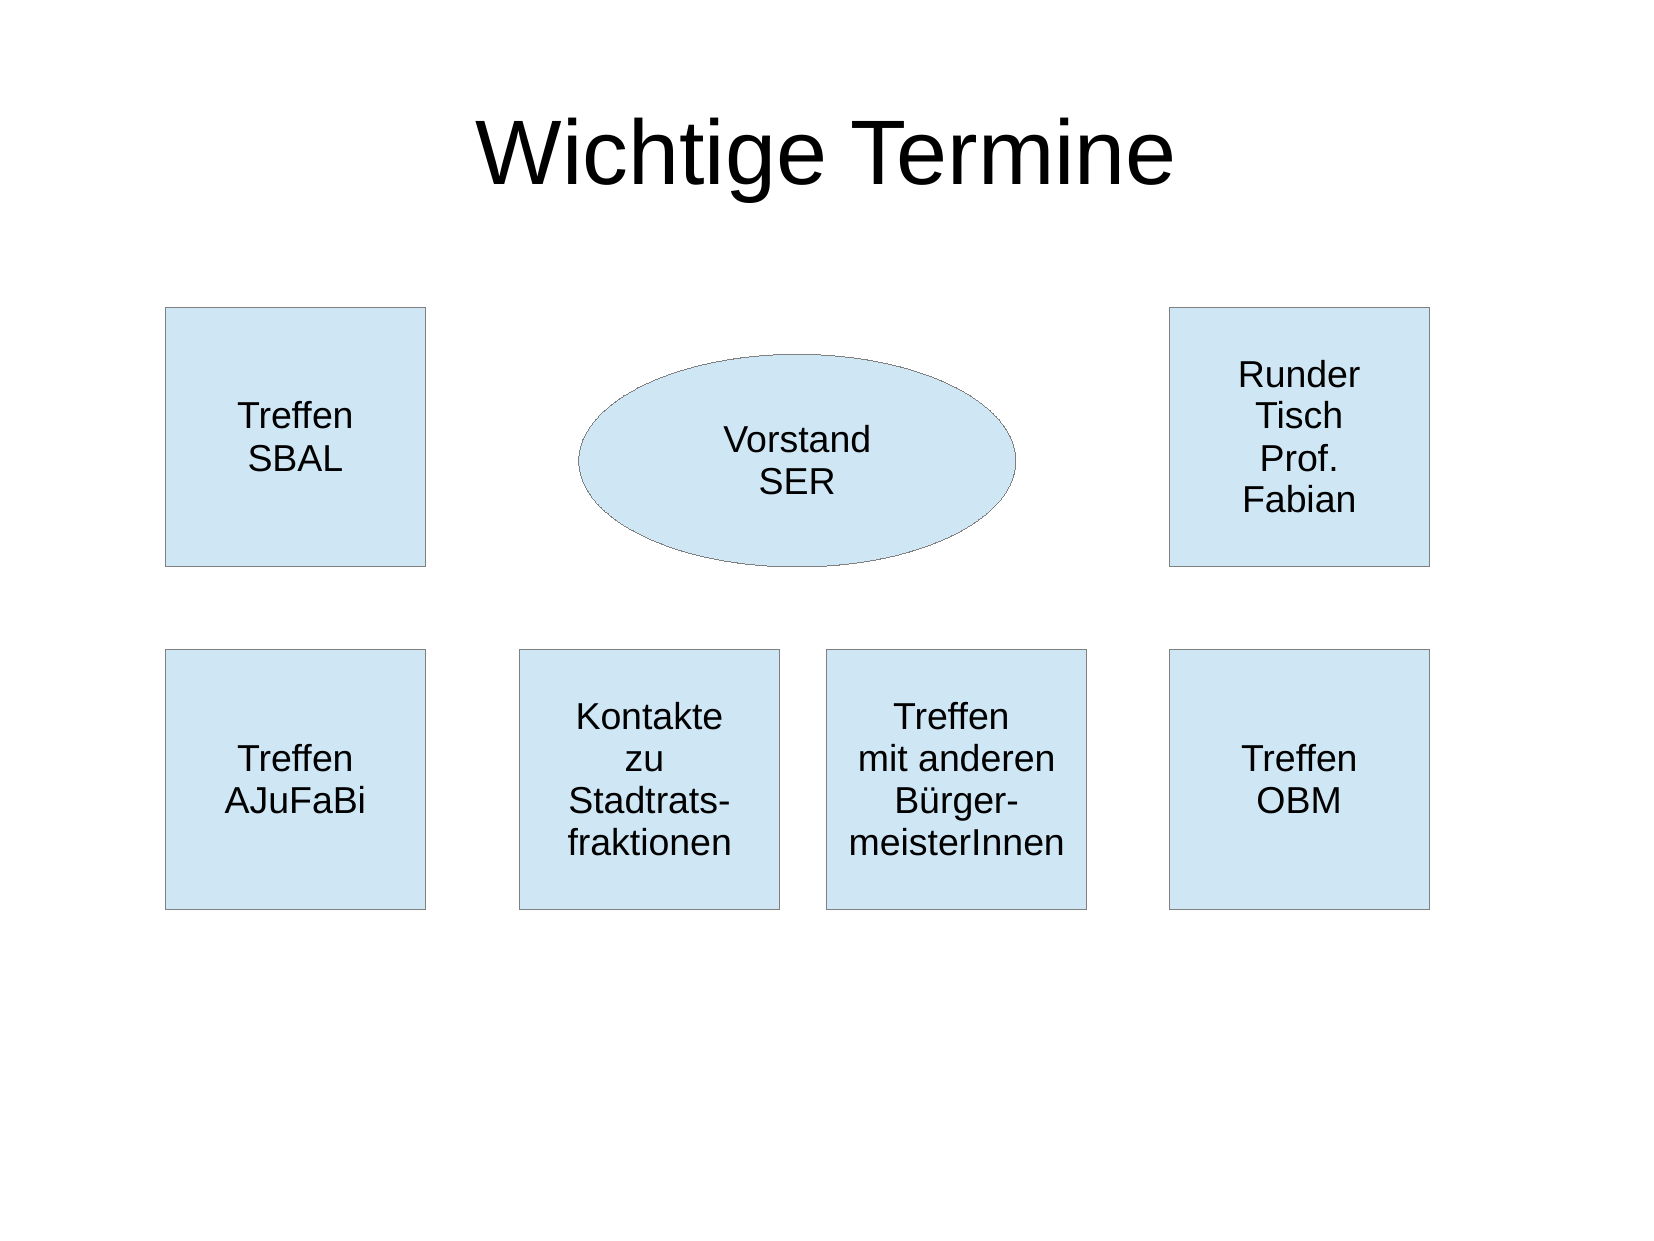

# Wichtige Termine
Treffen
SBAL
Runder
Tisch
Prof.
Fabian
Vorstand
SER
Treffen
AJuFaBi
Kontakte
zu
Stadtrats-
fraktionen
Treffen
mit anderen
Bürger-
meisterInnen
Treffen
OBM